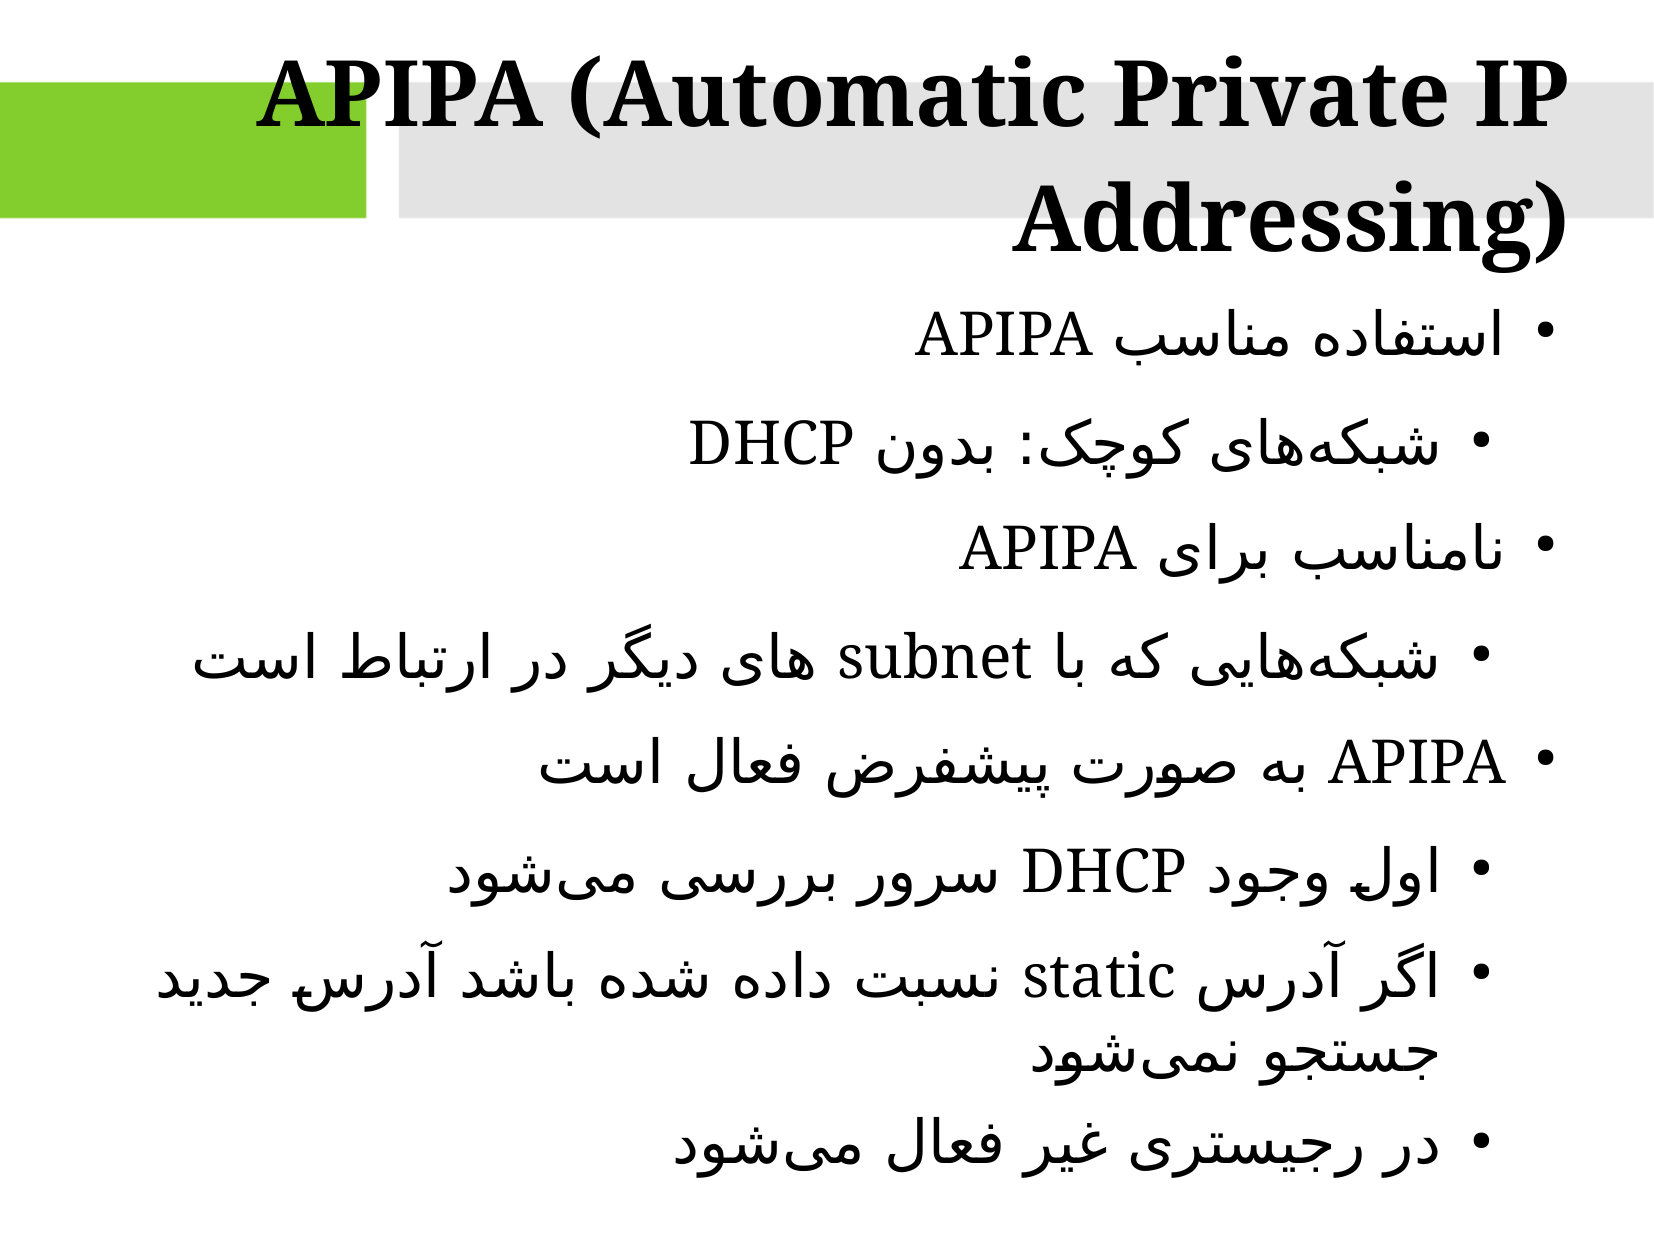

# APIPA (Automatic Private IP Addressing)
استفاده مناسب APIPA
شبکه‌های کوچک: بدون DHCP
نامناسب برای APIPA
شبکه‌هایی که با subnet های دیگر در ارتباط است
APIPA به صورت پیشفرض فعال است
اول وجود DHCP سرور بررسی می‌شود
اگر آدرس static نسبت داده شده باشد آدرس جدید جستجو نمی‌شود
در رجیستری غیر فعال می‌شود